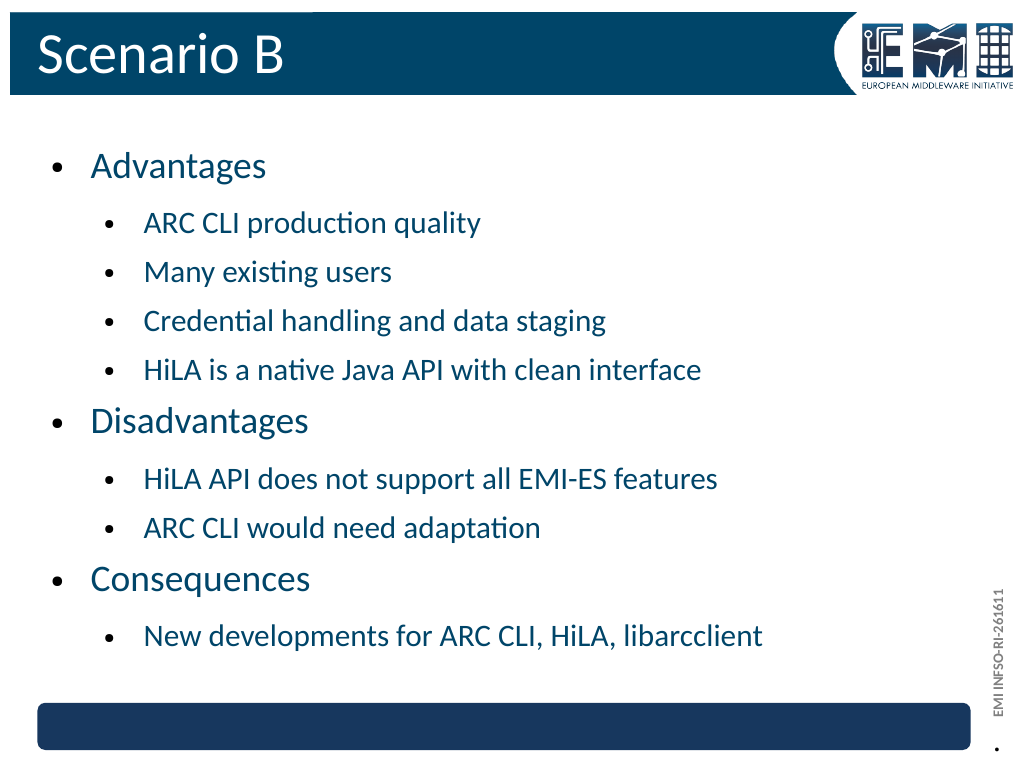

# Scenario B
Advantages
ARC CLI production quality
Many existing users
Credential handling and data staging
HiLA is a native Java API with clean interface
Disadvantages
HiLA API does not support all EMI-ES features
ARC CLI would need adaptation
Consequences
New developments for ARC CLI, HiLA, libarcclient